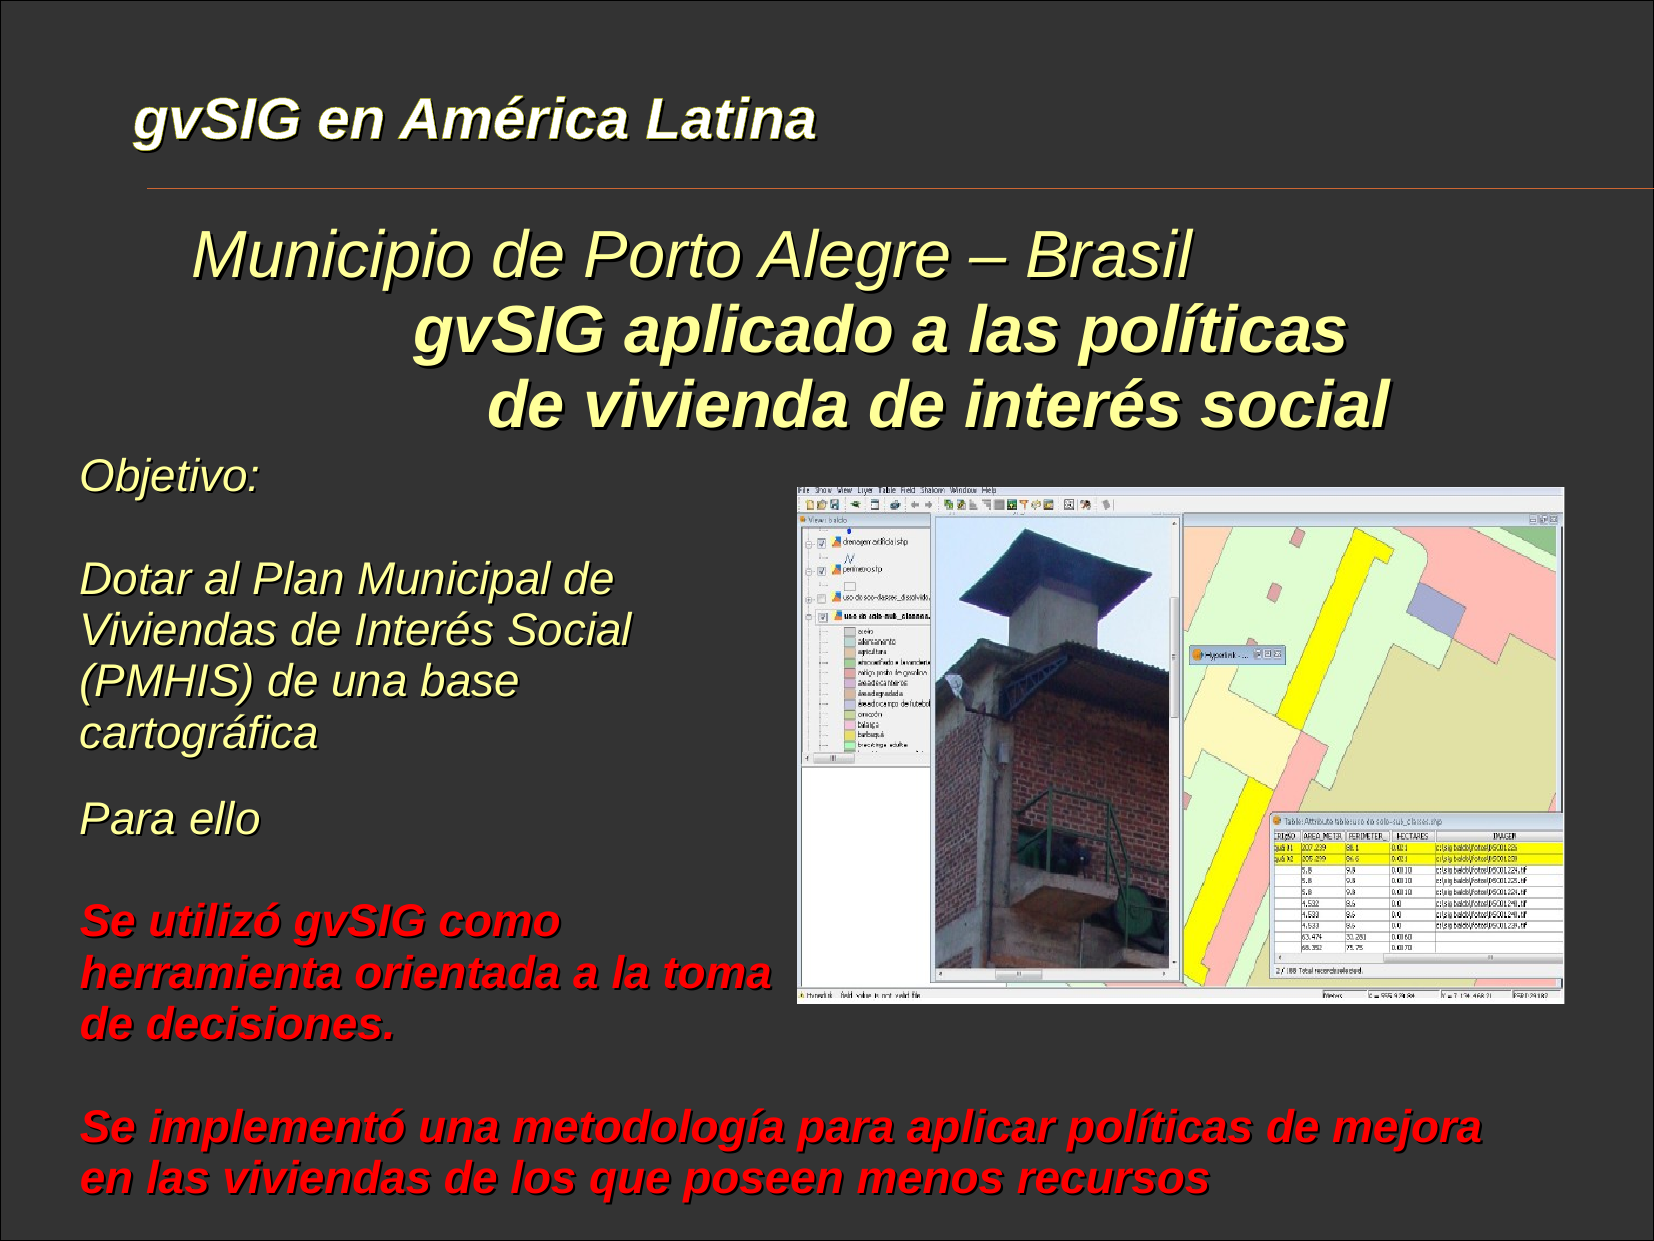

gvSIG en América Latina
Municipio de Porto Alegre – Brasil
			gvSIG aplicado a las políticas 					de vivienda de interés social
Objetivo:
Dotar al Plan Municipal de Viviendas de Interés Social (PMHIS) de una base cartográfica
Para ello
Se utilizó gvSIG como
herramienta orientada a la toma
de decisiones.
Se implementó una metodología para aplicar políticas de mejora en las viviendas de los que poseen menos recursos